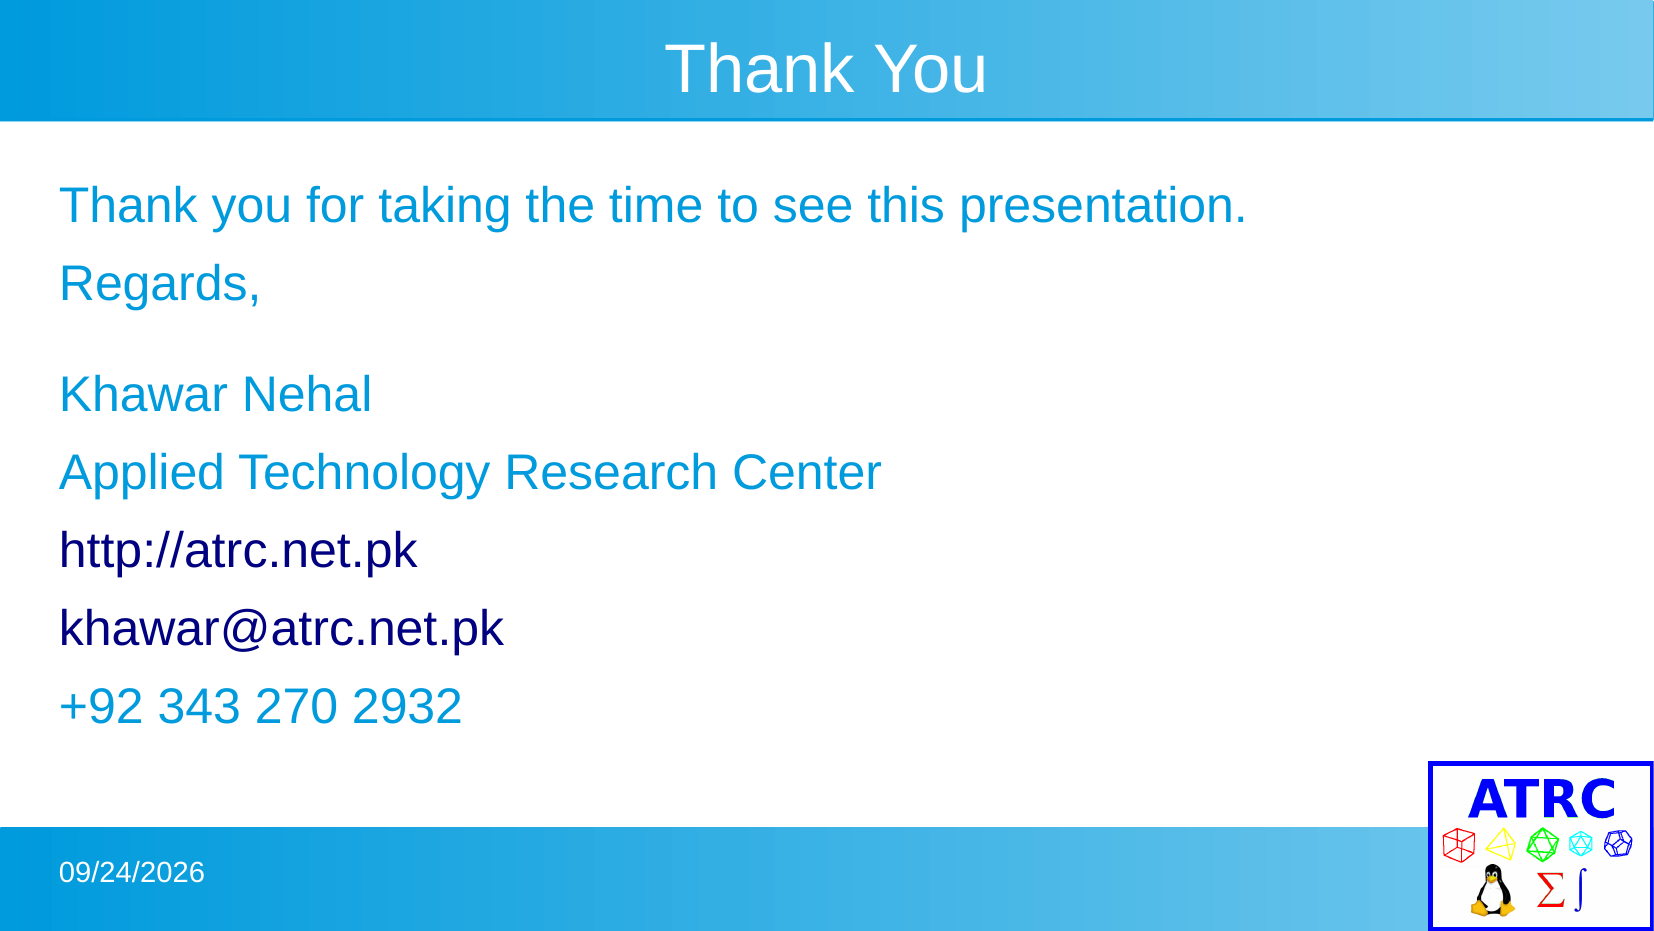

# Thank You
Thank you for taking the time to see this presentation.
Regards,
Khawar Nehal
Applied Technology Research Center
http://atrc.net.pk
khawar@atrc.net.pk
+92 343 270 2932
11